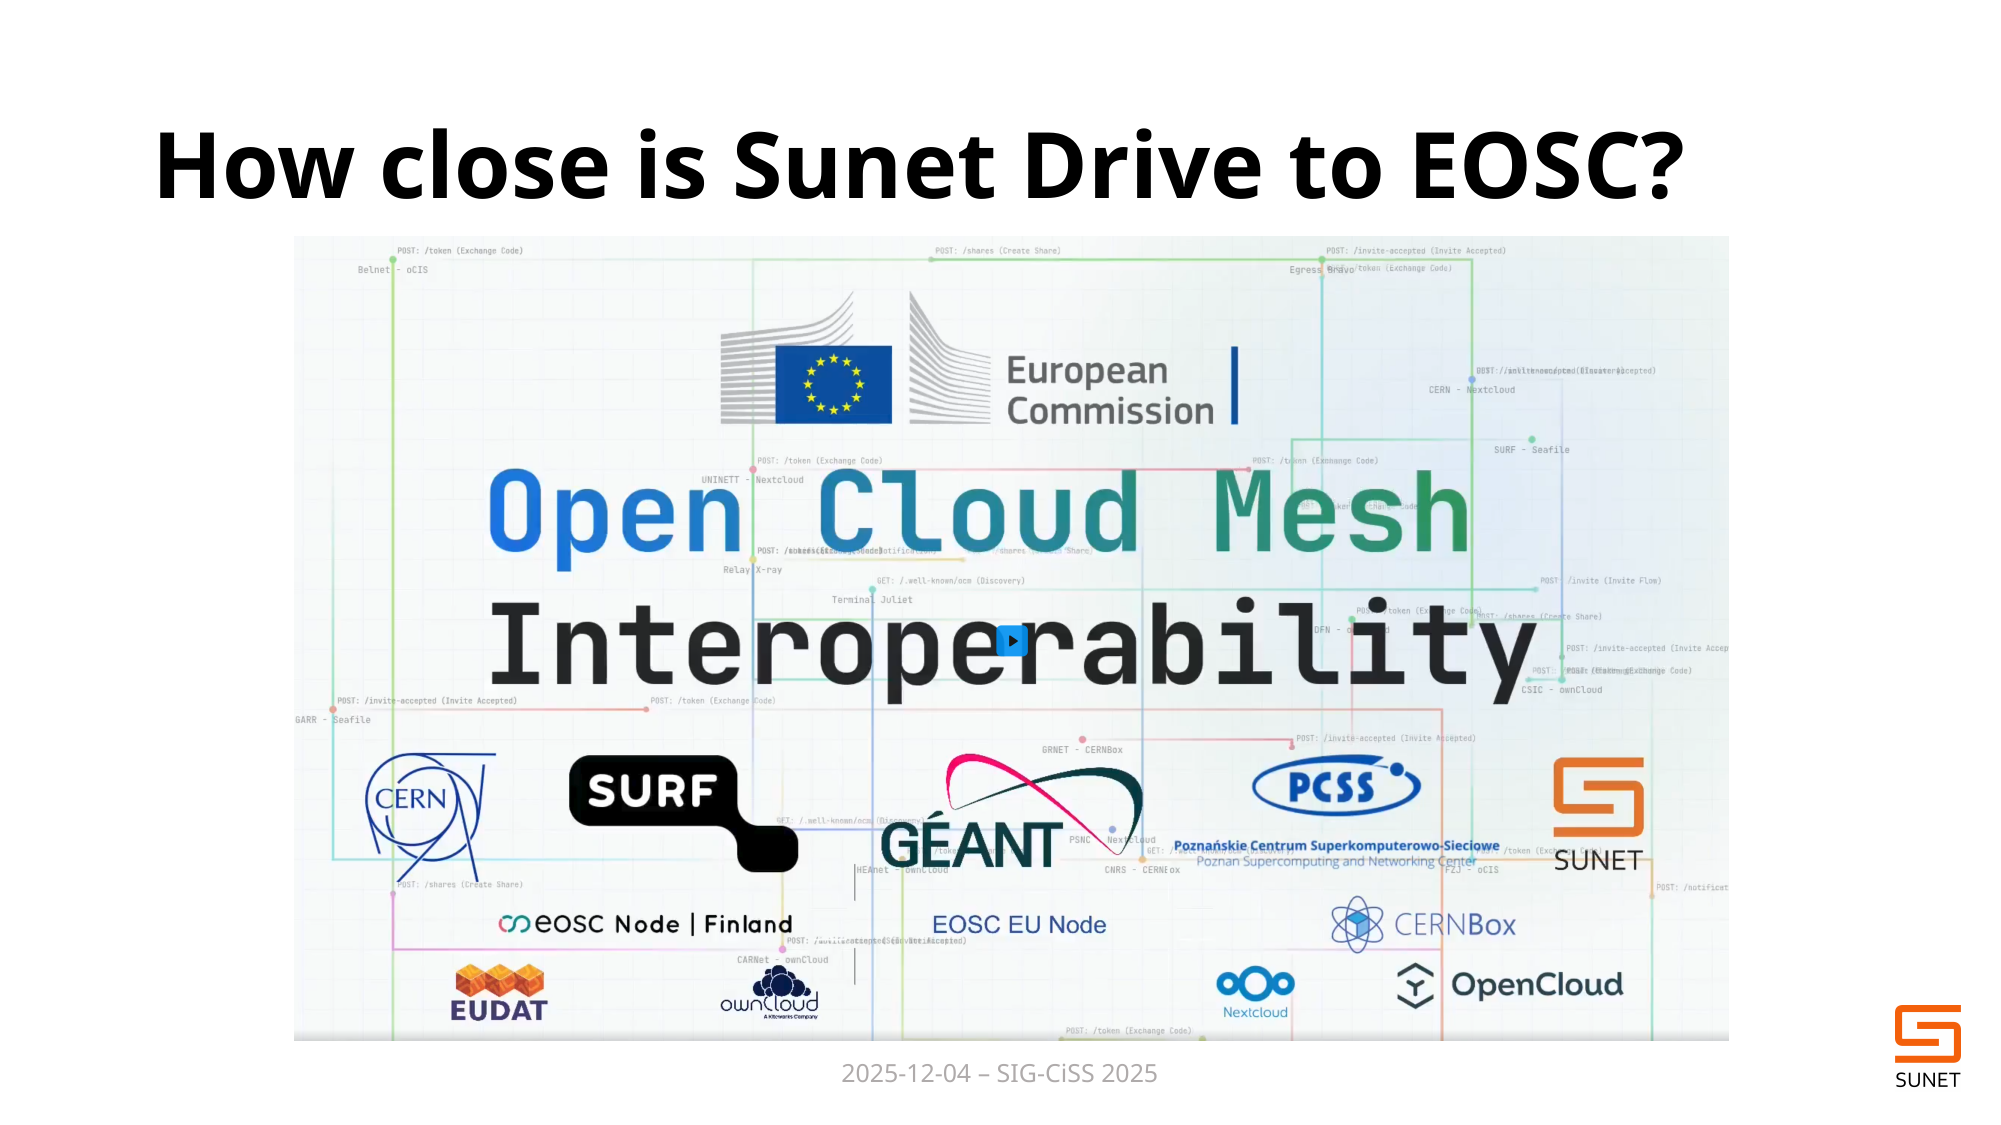

How close is Sunet Drive to EOSC?
# 2025-12-04 – SIG-CiSS 2025